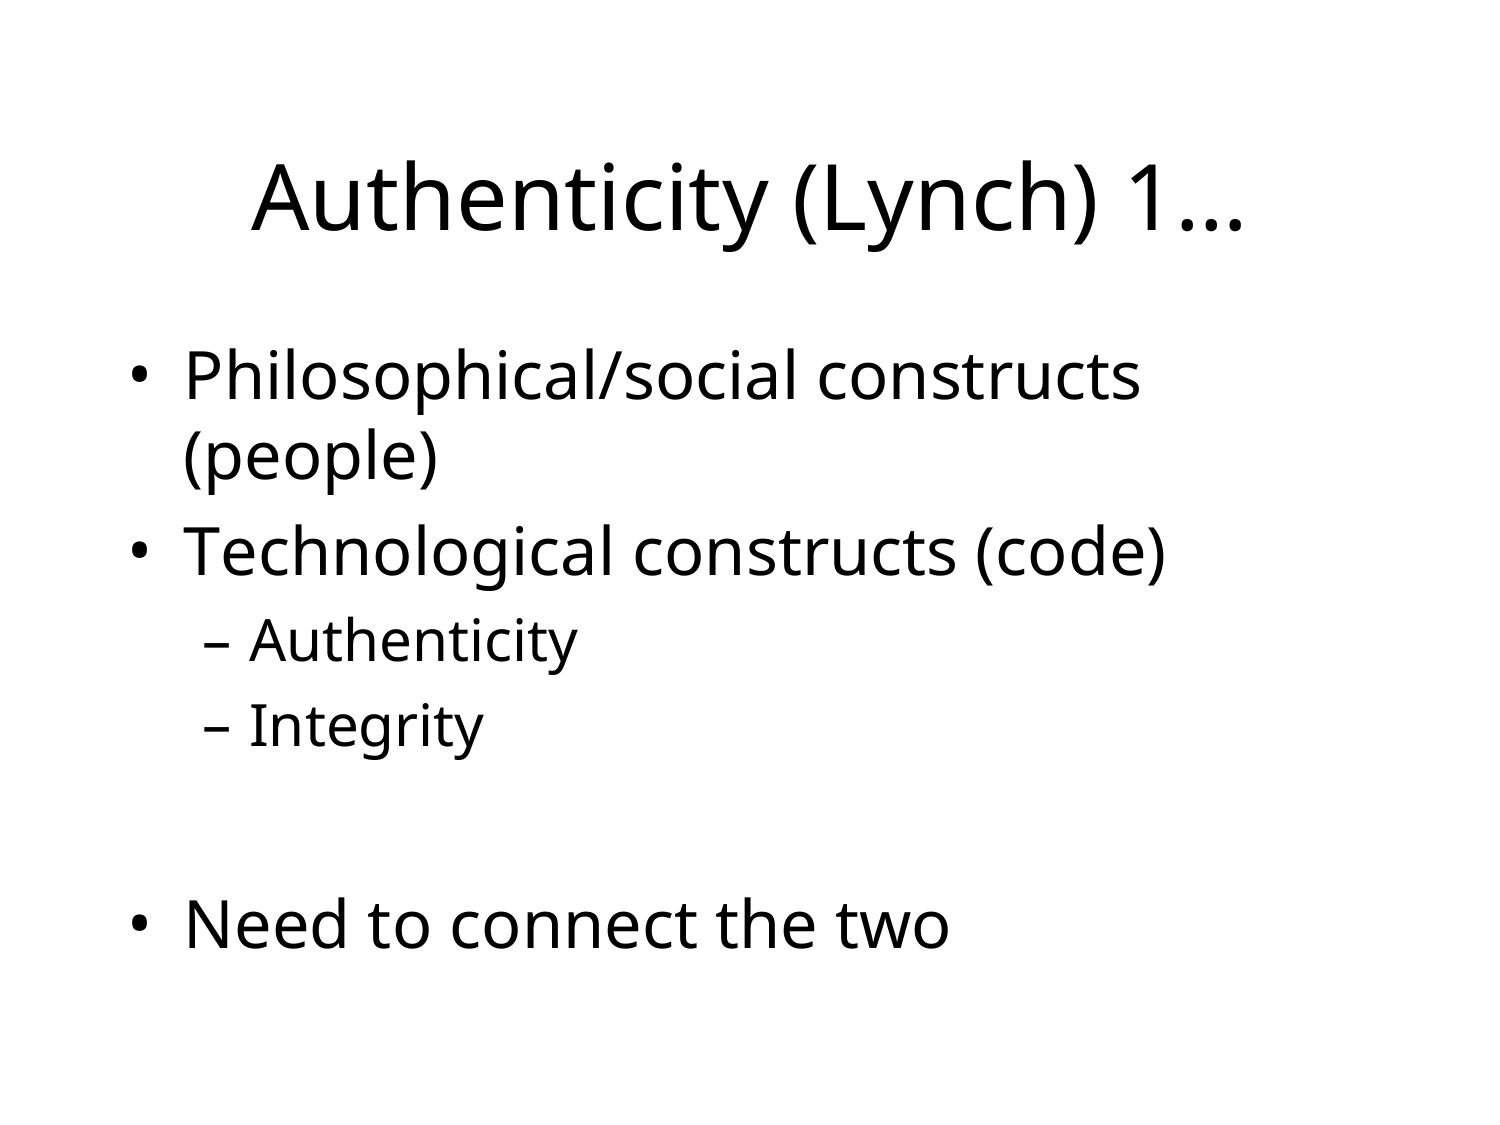

# Authenticity (Lynch) 1…
Philosophical/social constructs (people)
Technological constructs (code)
Authenticity
Integrity
Need to connect the two